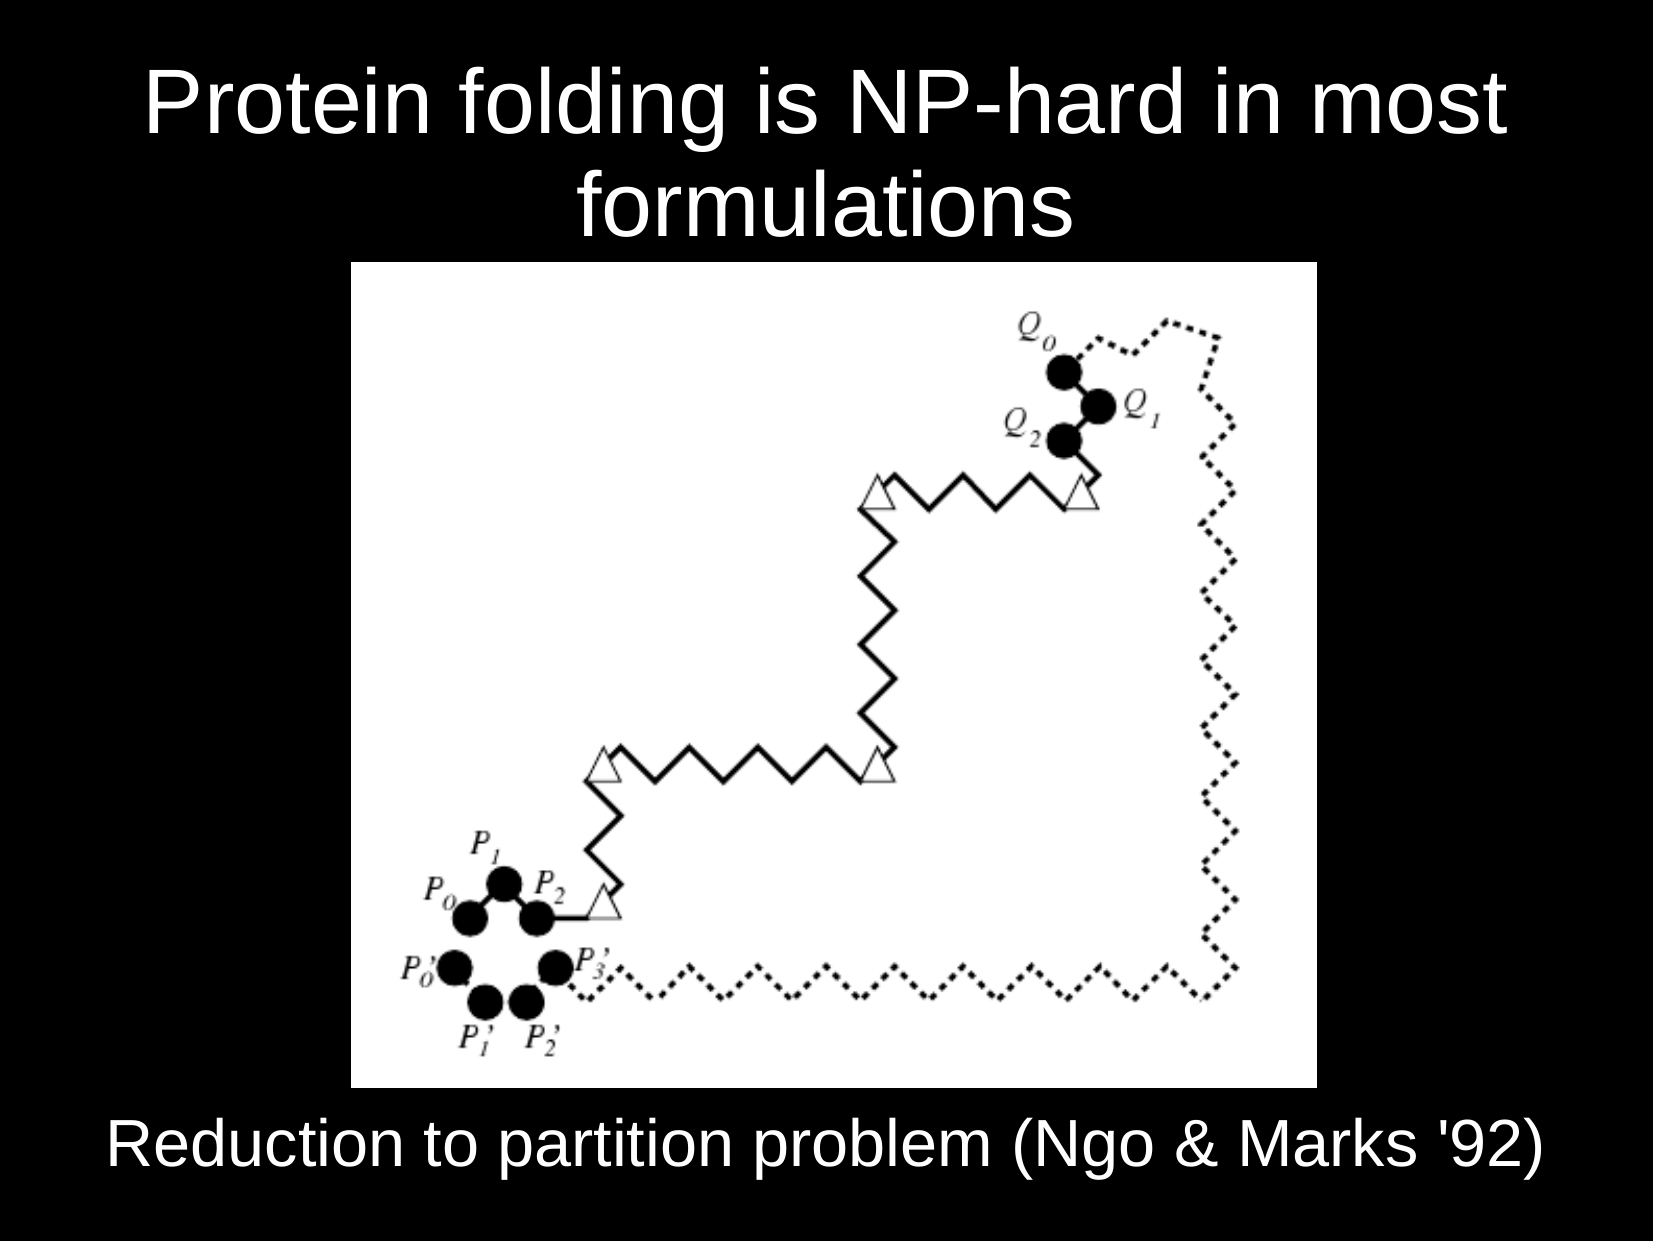

# Protein folding is NP-hard in most formulations
Reduction to partition problem (Ngo & Marks '92)